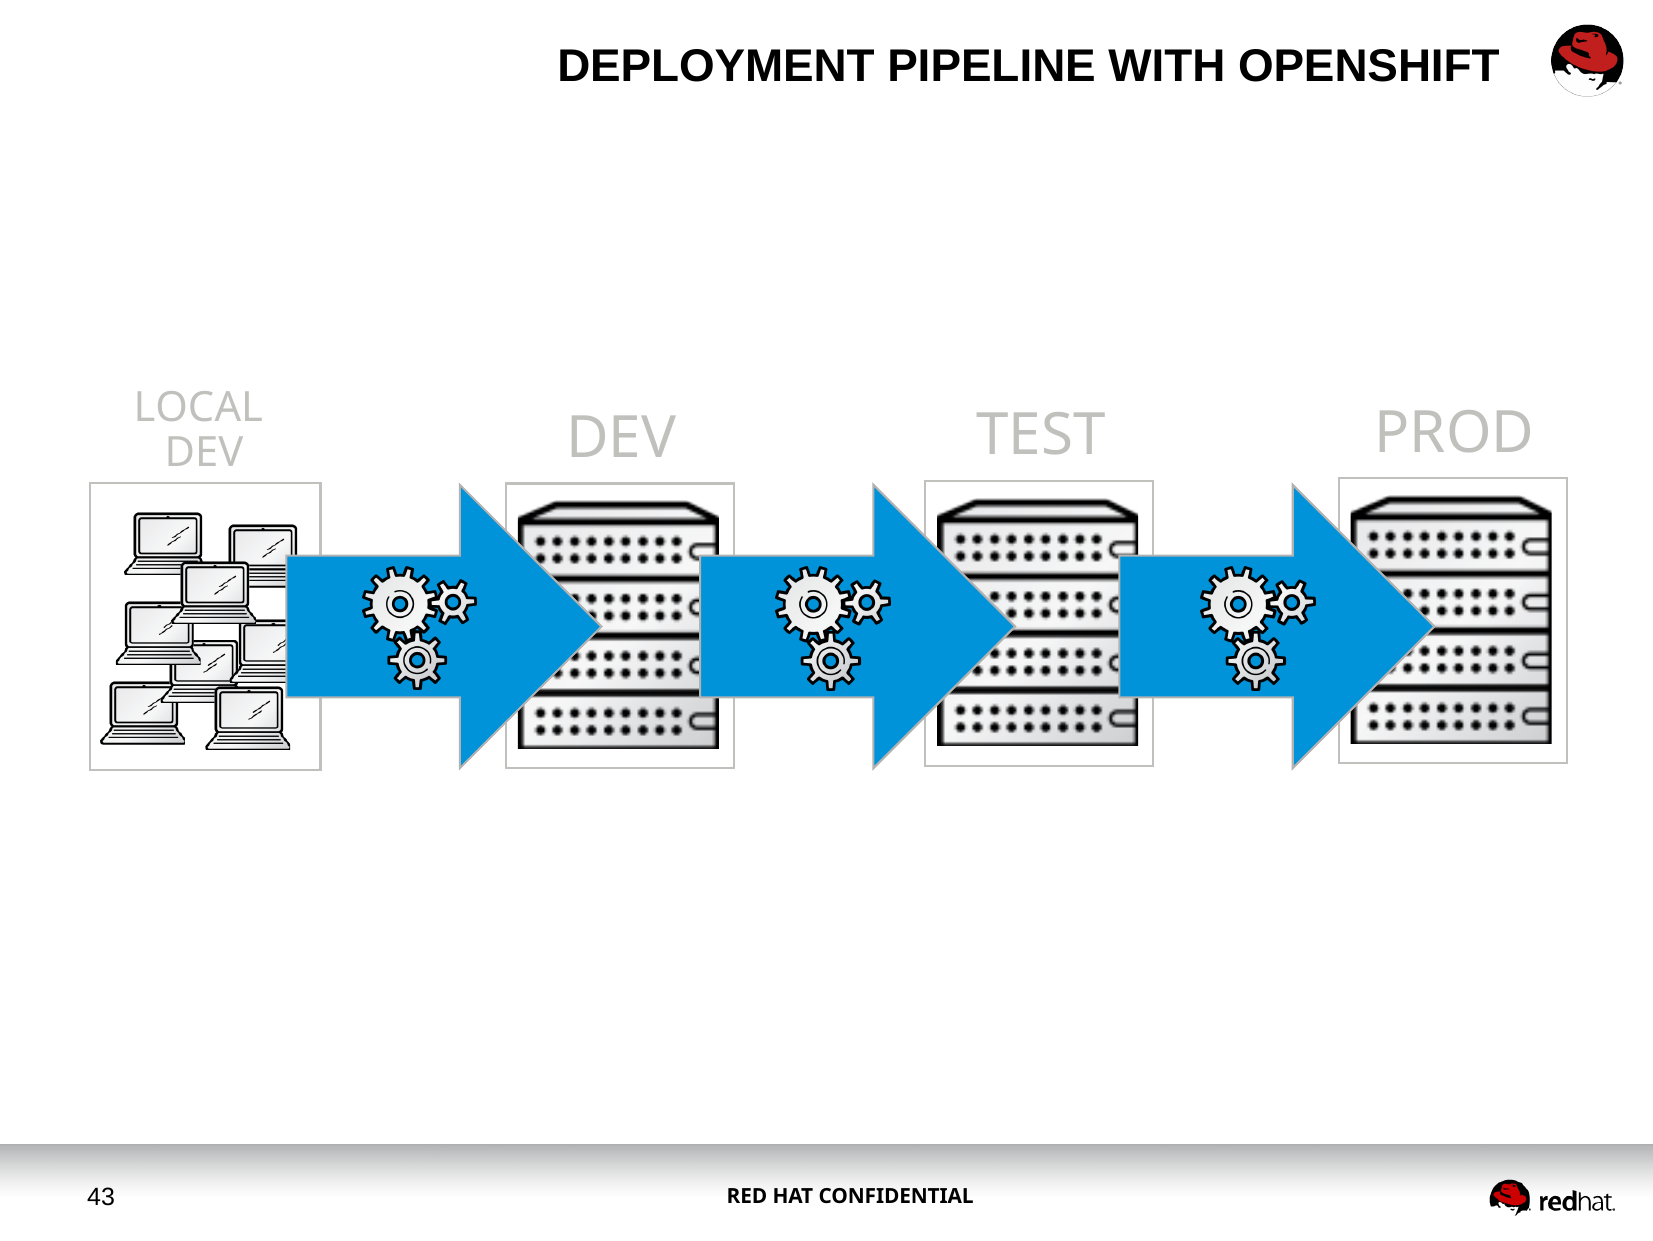

# DEPLOYMENT PIPELINE WITH OPENSHIFT
LOCAL
DEV
PROD
TEST
DEV